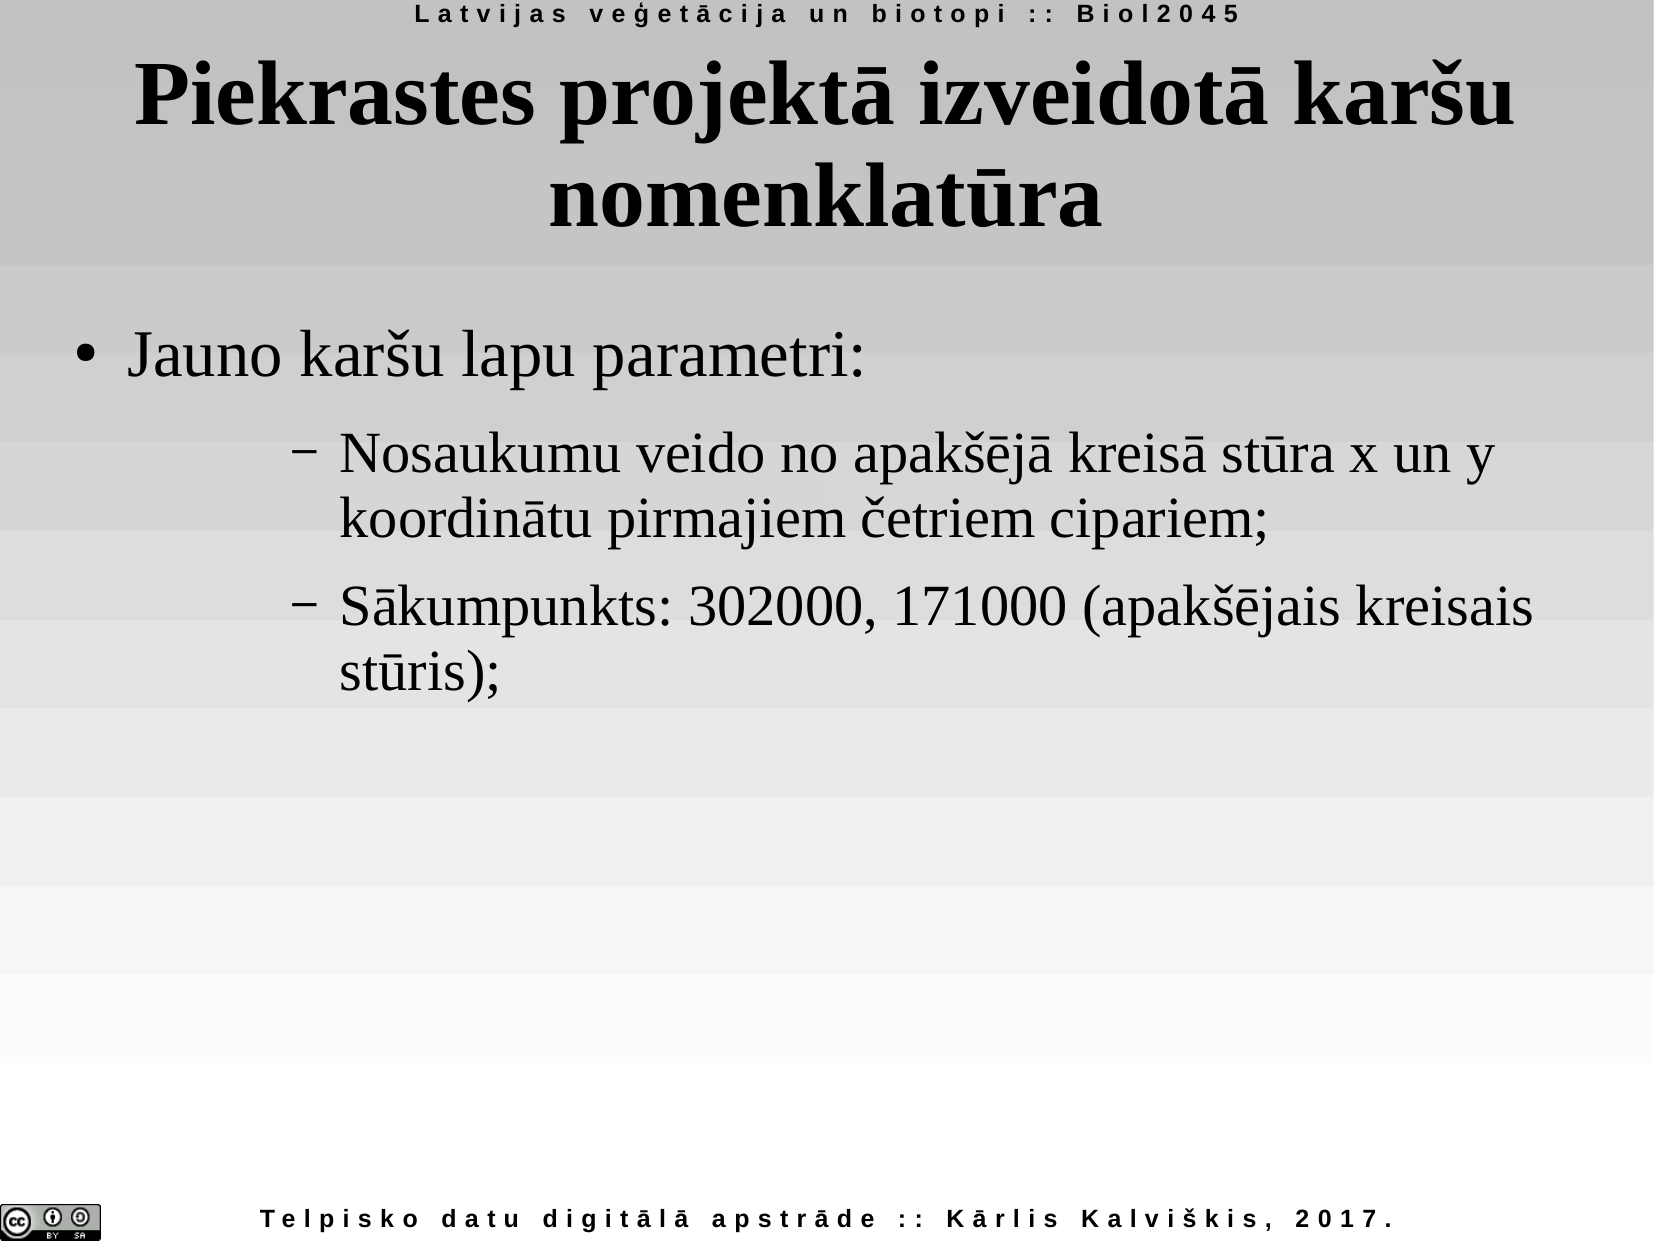

# Piekrastes projektā izveidotā karšu nomenklatūra
Jauno karšu lapu parametri:
Nosaukumu veido no apakšējā kreisā stūra x un y koordinātu pirmajiem četriem cipariem;
Sākumpunkts: 302000, 171000 (apakšējais kreisais stūris);